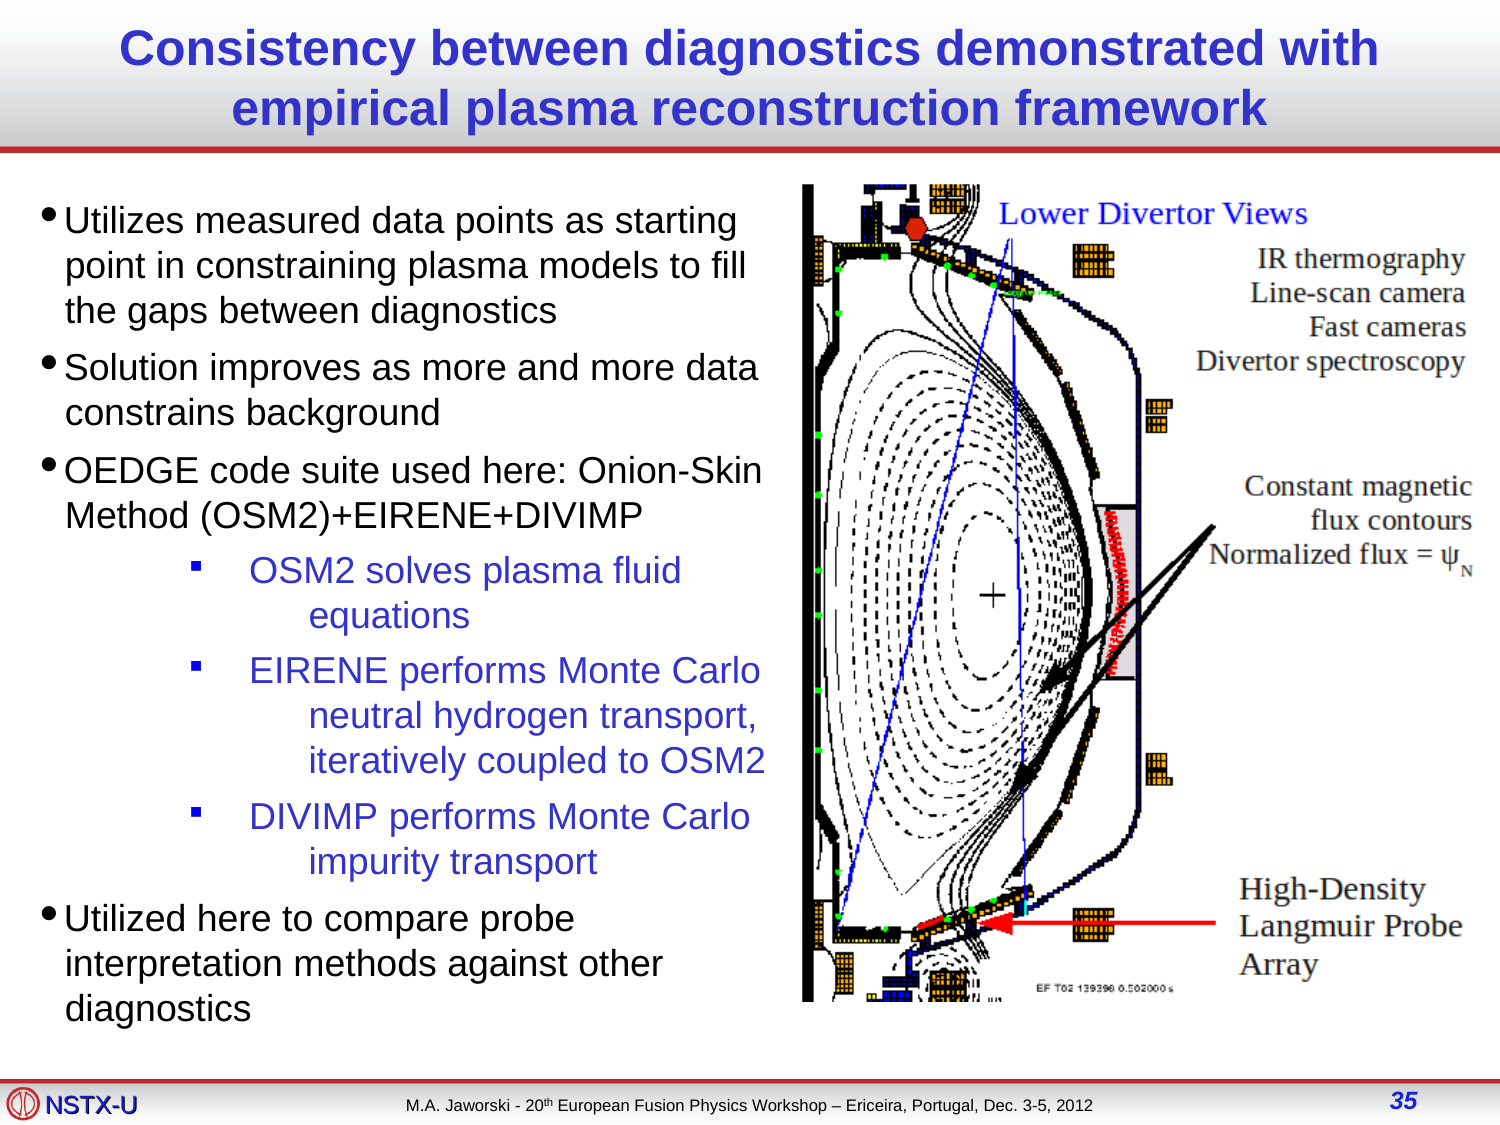

# Consistency between diagnostics demonstrated with empirical plasma reconstruction framework
Utilizes measured data points as starting point in constraining plasma models to fill the gaps between diagnostics
Solution improves as more and more data constrains background
OEDGE code suite used here: Onion-Skin Method (OSM2)+EIRENE+DIVIMP
OSM2 solves plasma fluid equations
EIRENE performs Monte Carlo neutral hydrogen transport, iteratively coupled to OSM2
DIVIMP performs Monte Carlo impurity transport
Utilized here to compare probe interpretation methods against other diagnostics